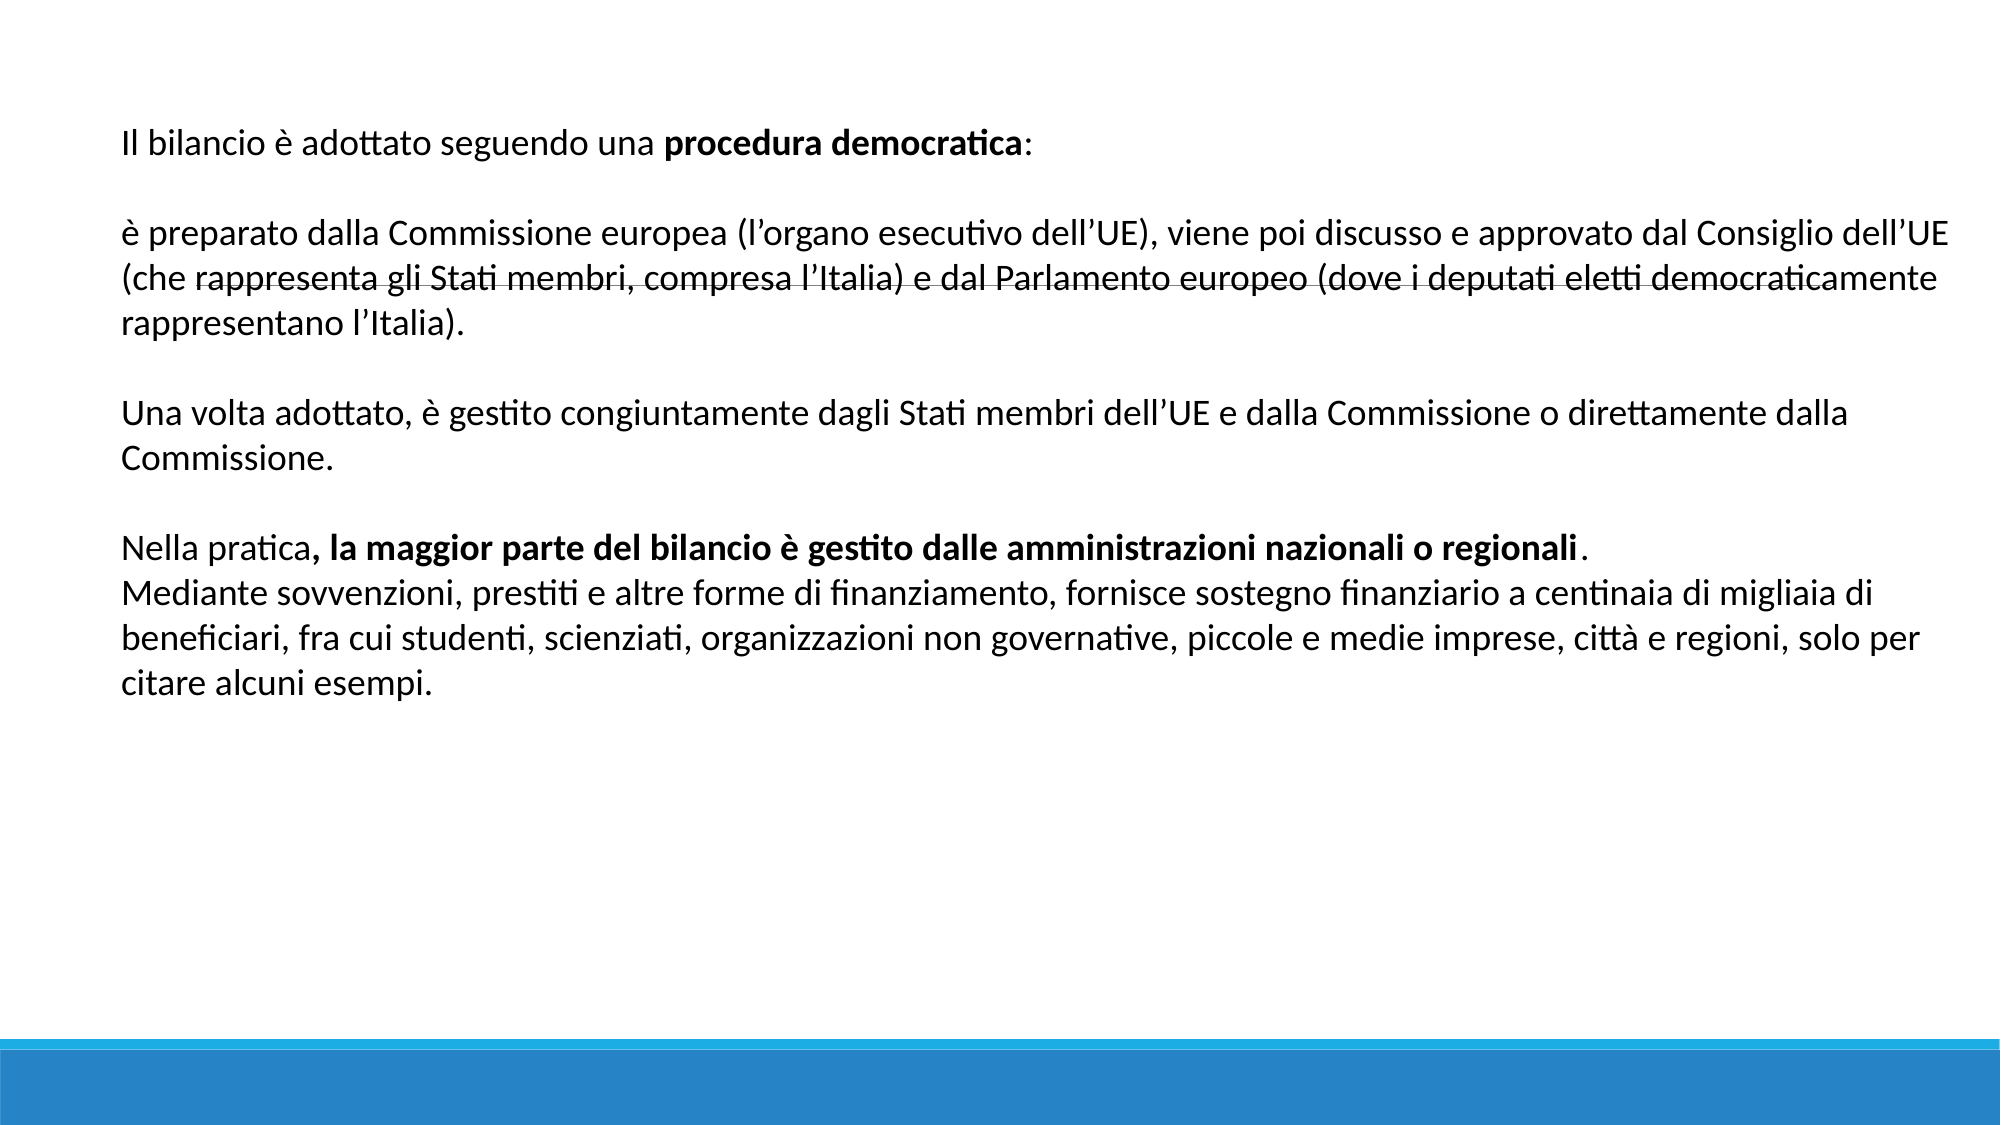

Il bilancio è adottato seguendo una procedura democratica:
è preparato dalla Commissione europea (l’organo esecutivo dell’UE), viene poi discusso e approvato dal Consiglio dell’UE (che rappresenta gli Stati membri, compresa l’Italia) e dal Parlamento europeo (dove i deputati eletti democraticamente rappresentano l’Italia).
Una volta adottato, è gestito congiuntamente dagli Stati membri dell’UE e dalla Commissione o direttamente dalla Commissione.
Nella pratica, la maggior parte del bilancio è gestito dalle amministrazioni nazionali o regionali.
Mediante sovvenzioni, prestiti e altre forme di finanziamento, fornisce sostegno finanziario a centinaia di migliaia di beneficiari, fra cui studenti, scienziati, organizzazioni non governative, piccole e medie imprese, città e regioni, solo per citare alcuni esempi.